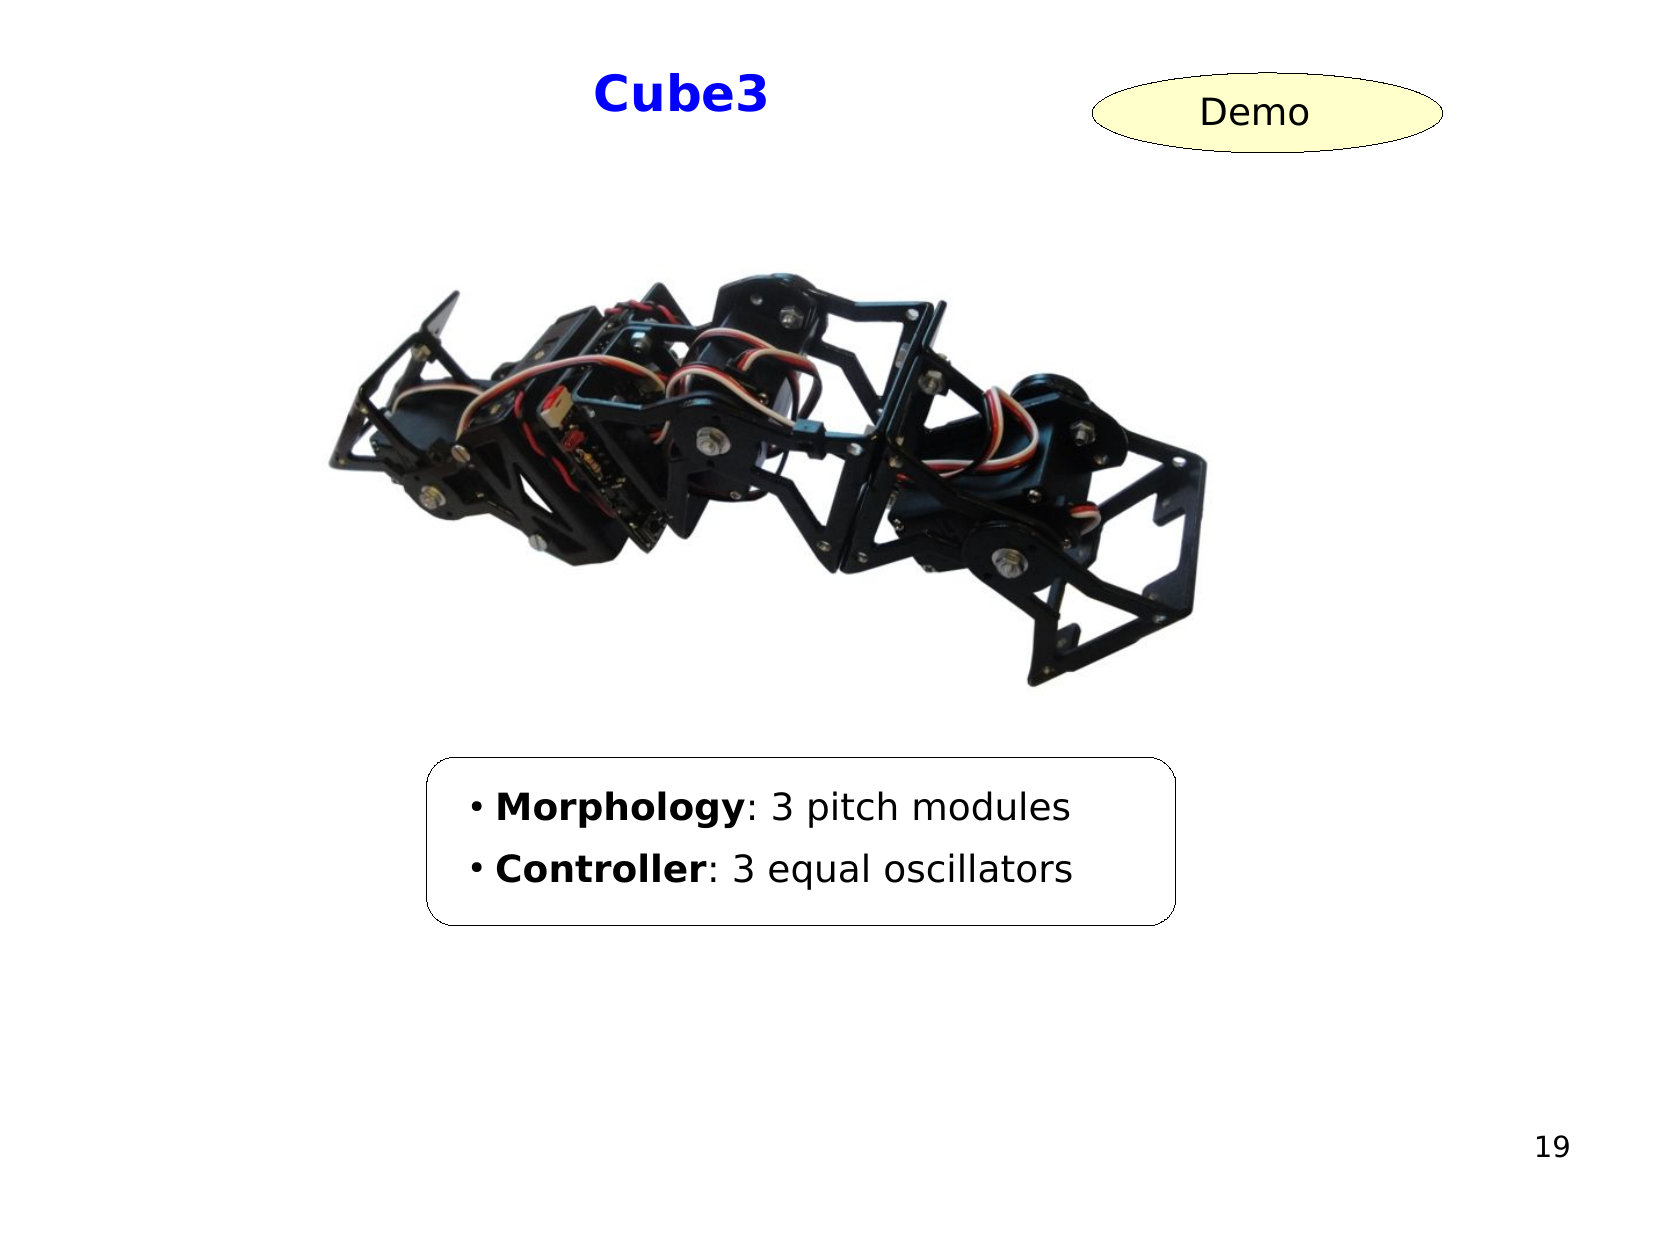

Cube3
Demo
 Morphology: 3 pitch modules
 Controller: 3 equal oscillators
19